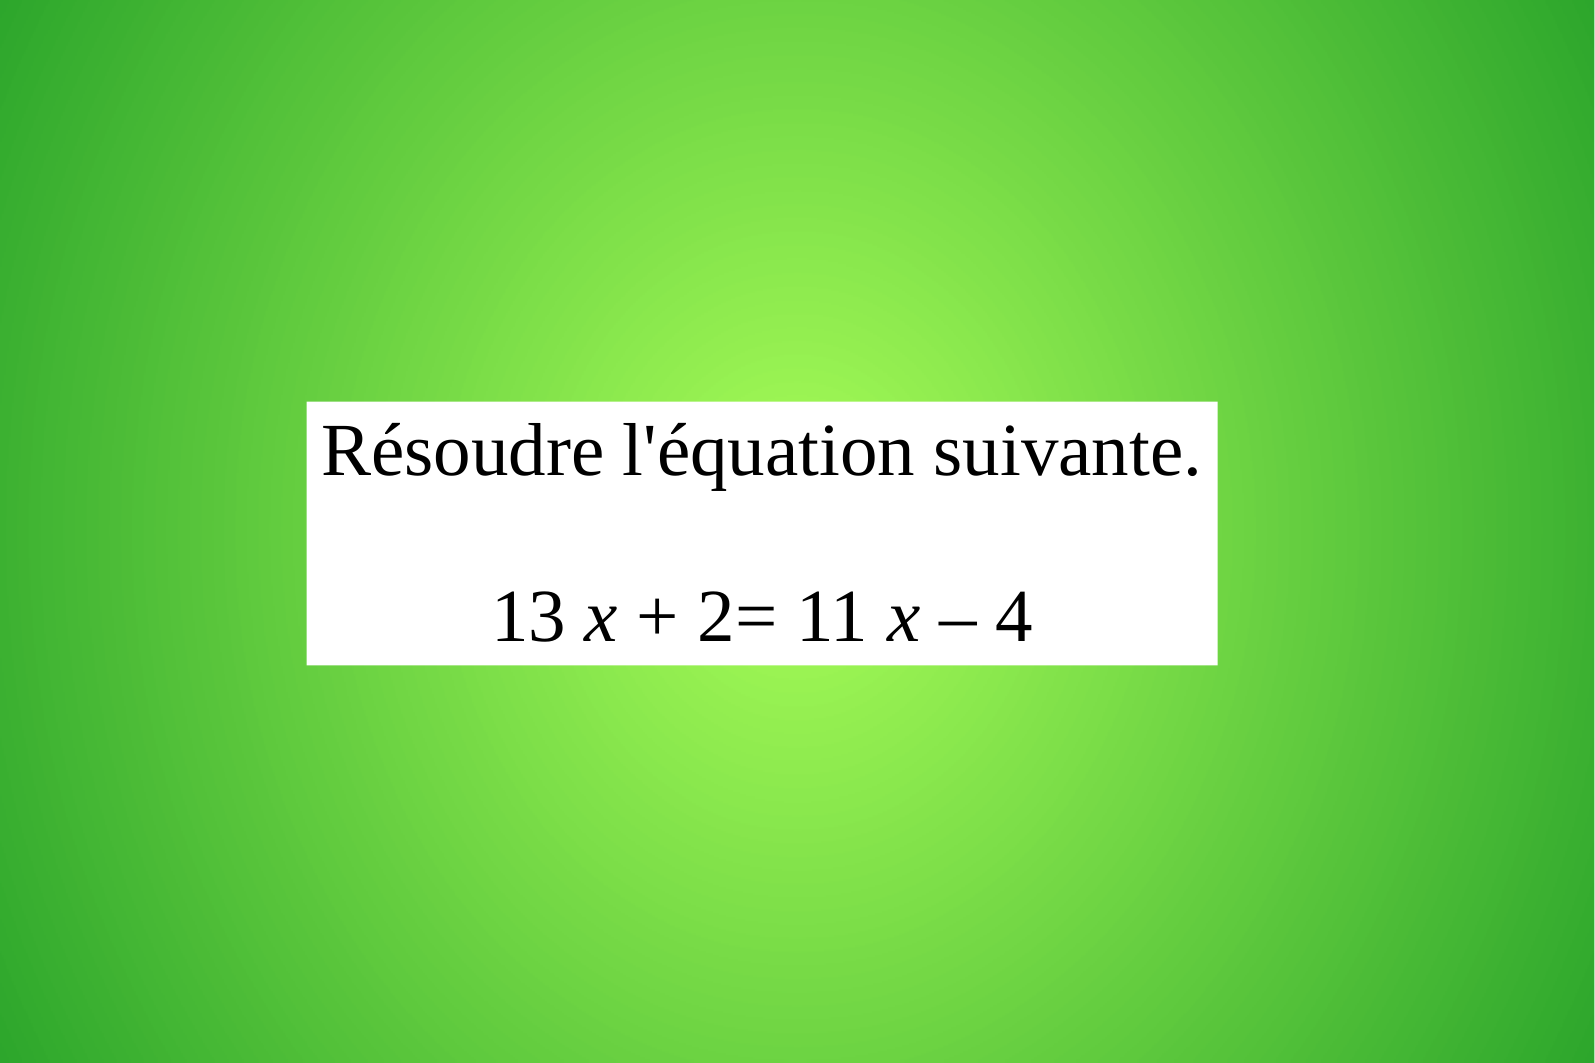

Résoudre l'équation suivante.
13 x + 2= 11 x – 4